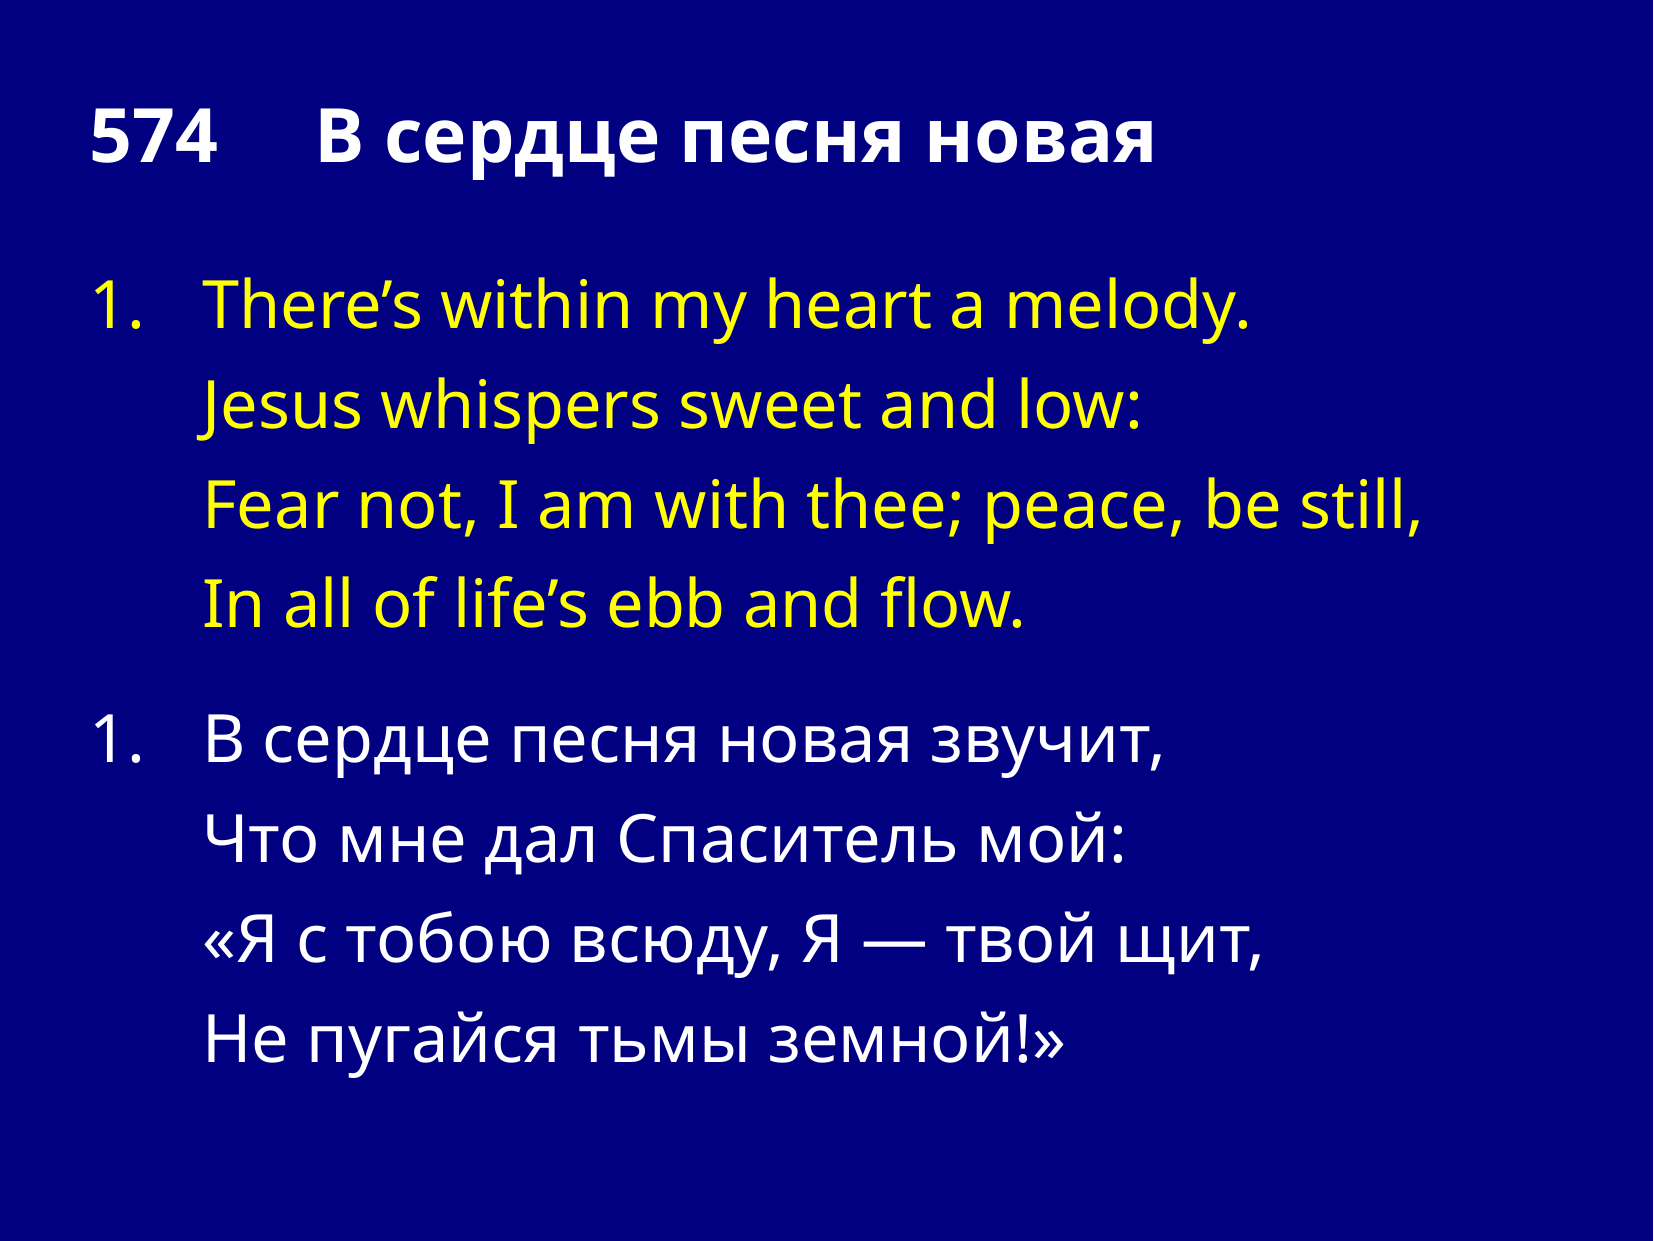

574	В сердце песня новая
1.	There’s within my heart a melody.
	Jesus whispers sweet and low:
	Fear not, I am with thee; peace, be still,
	In all of life’s ebb and flow.
1.	В сердце песня новая звучит,
	Что мне дал Спаситель мой:
	«Я с тобою всюду, Я — твой щит,
	Не пугайся тьмы земной!»